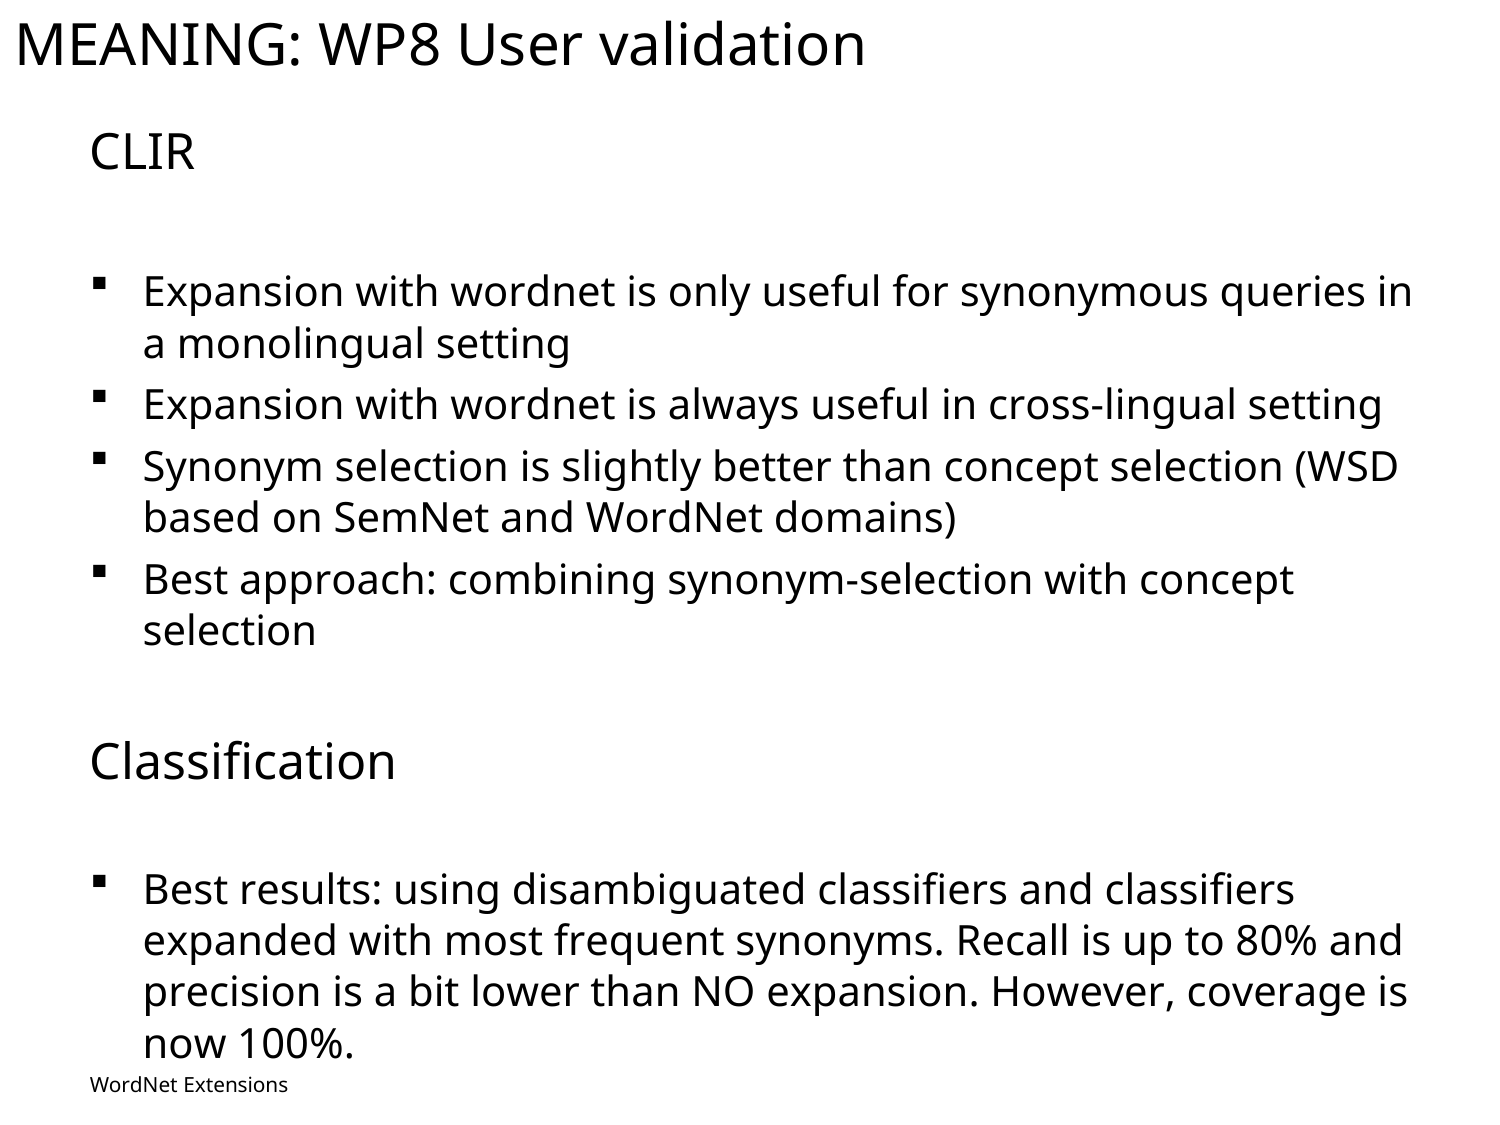

# MEANING: WP8 User validation
CLIR
Expansion with wordnet is only useful for synonymous queries in a monolingual setting
Expansion with wordnet is always useful in cross-lingual setting
Synonym selection is slightly better than concept selection (WSD based on SemNet and WordNet domains)
Best approach: combining synonym-selection with concept selection
Classification
Best results: using disambiguated classifiers and classifiers expanded with most frequent synonyms. Recall is up to 80% and precision is a bit lower than NO expansion. However, coverage is now 100%.